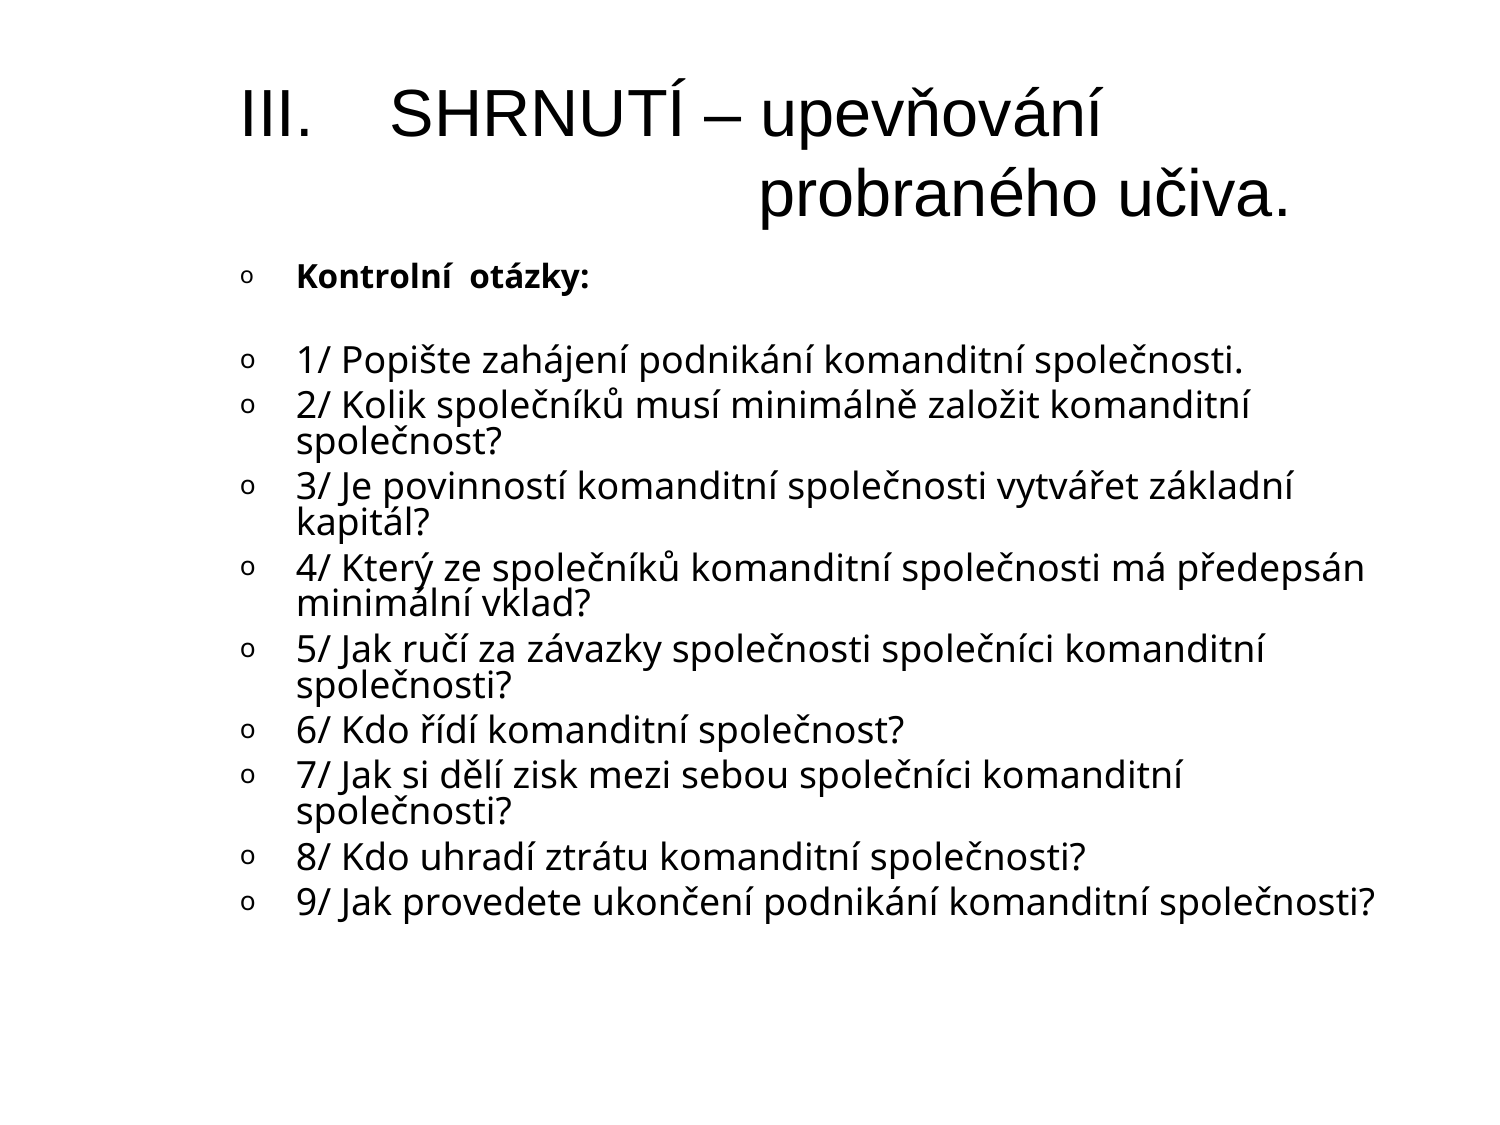

# SHRNUTÍ – upevňování probraného učiva.
Kontrolní otázky:
1/ Popište zahájení podnikání komanditní společnosti.
2/ Kolik společníků musí minimálně založit komanditní společnost?
3/ Je povinností komanditní společnosti vytvářet základní kapitál?
4/ Který ze společníků komanditní společnosti má předepsán minimální vklad?
5/ Jak ručí za závazky společnosti společníci komanditní společnosti?
6/ Kdo řídí komanditní společnost?
7/ Jak si dělí zisk mezi sebou společníci komanditní společnosti?
8/ Kdo uhradí ztrátu komanditní společnosti?
9/ Jak provedete ukončení podnikání komanditní společnosti?